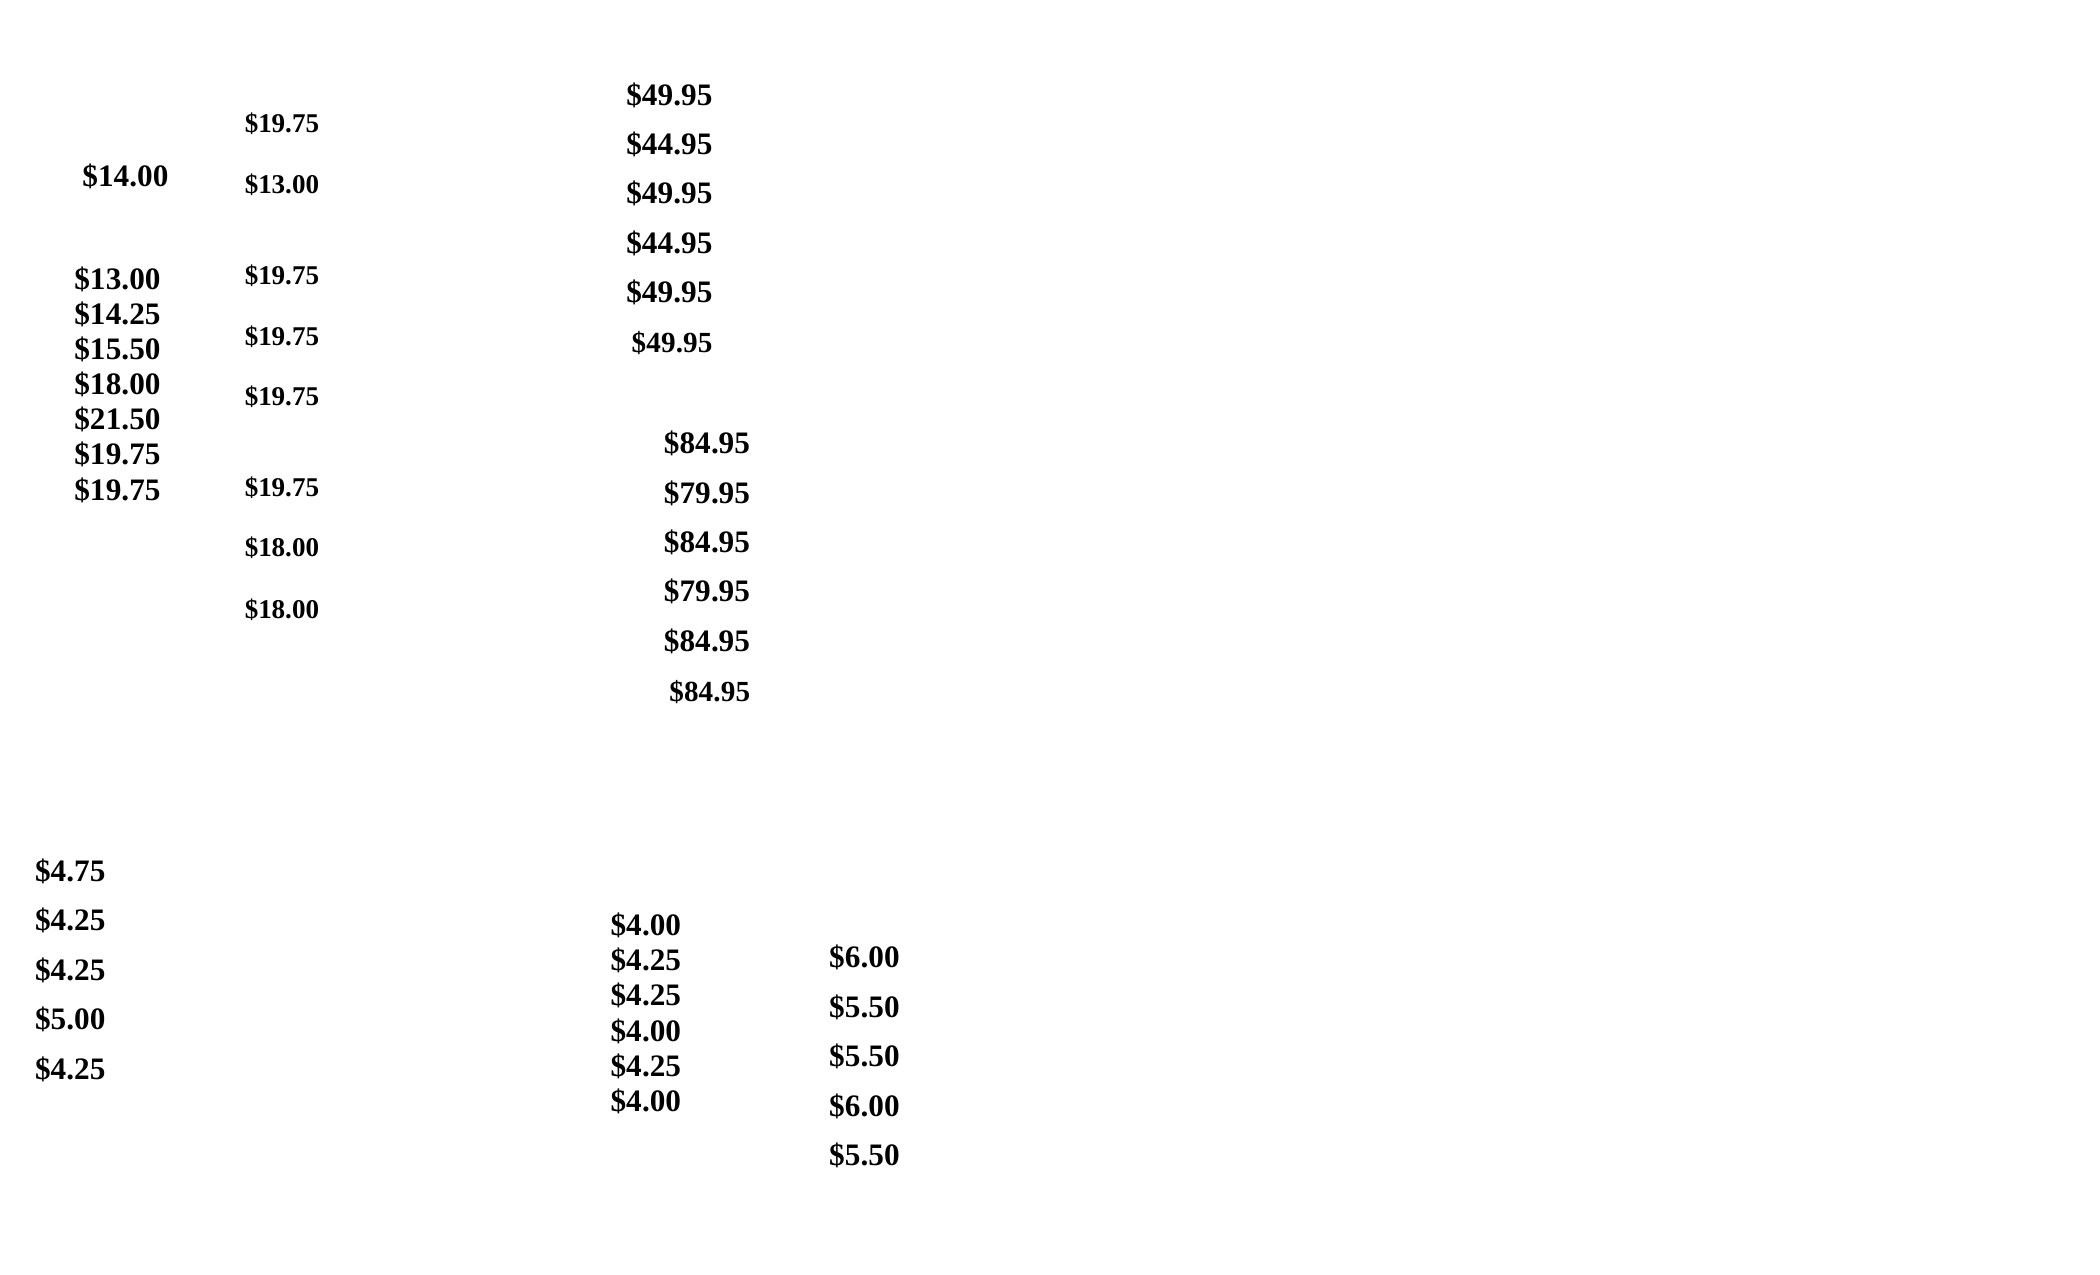

$19.75
$13.00
$19.75
$19.75
$19.75
$19.75
$18.00
$18.00
$49.95
$44.95
$49.95
$44.95
$49.95
$49.95
 $14.00
$13.00
$14.25
$15.50
$18.00
$21.50
$19.75
$19.75
$84.95
$79.95
$84.95
$79.95
$84.95
$84.95
$4.00
$4.25
$4.25
$4.00
$4.25
$4.00
$4.75
$4.25
$4.25
$5.00
$4.25
$6.00
$5.50
$5.50
$6.00
$5.50